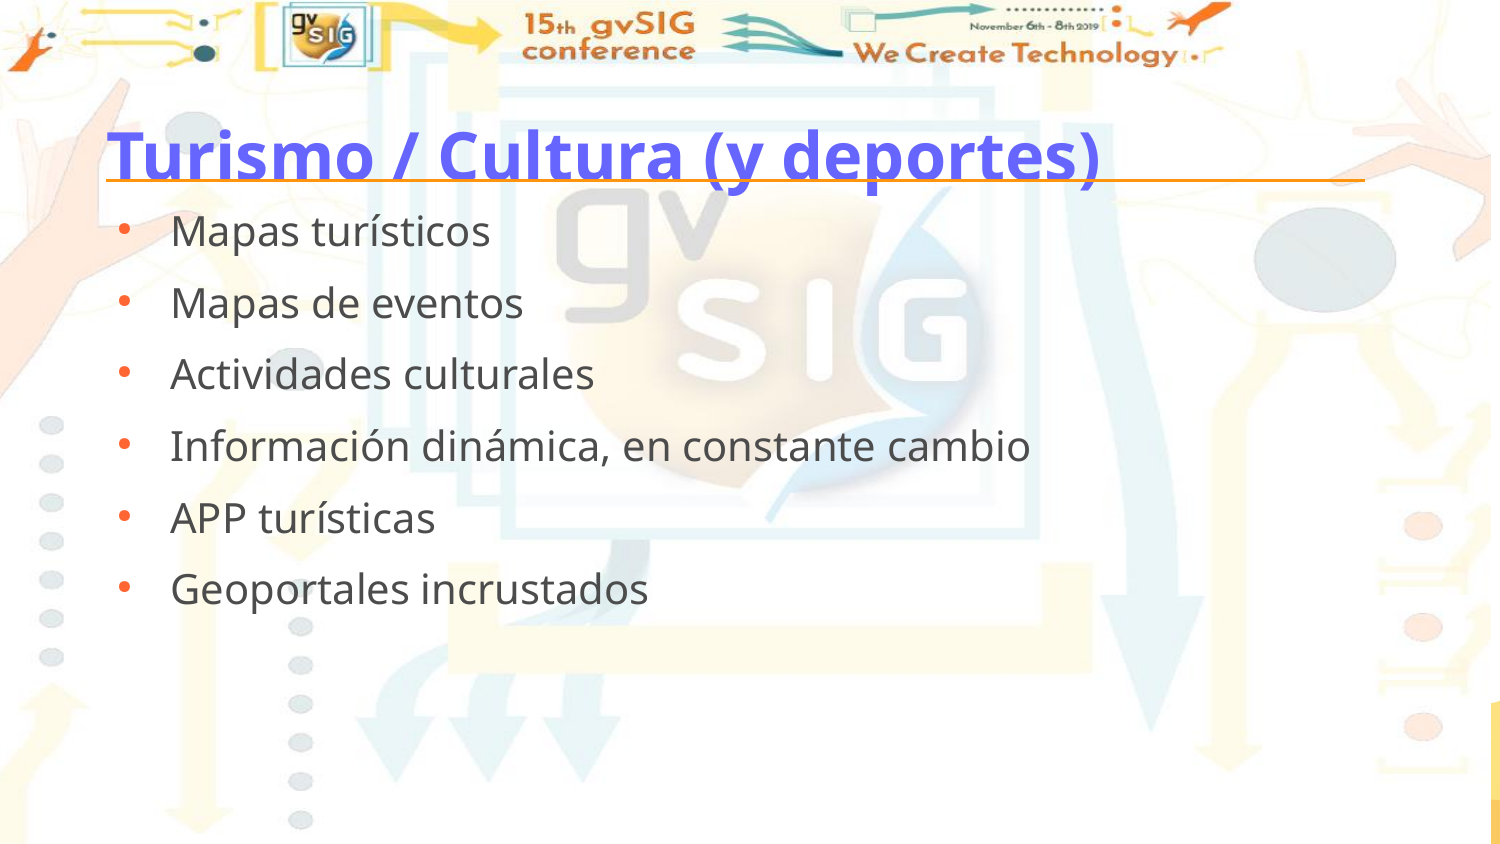

# Turismo / Cultura (y deportes)
Mapas turísticos
Mapas de eventos
Actividades culturales
Información dinámica, en constante cambio
APP turísticas
Geoportales incrustados